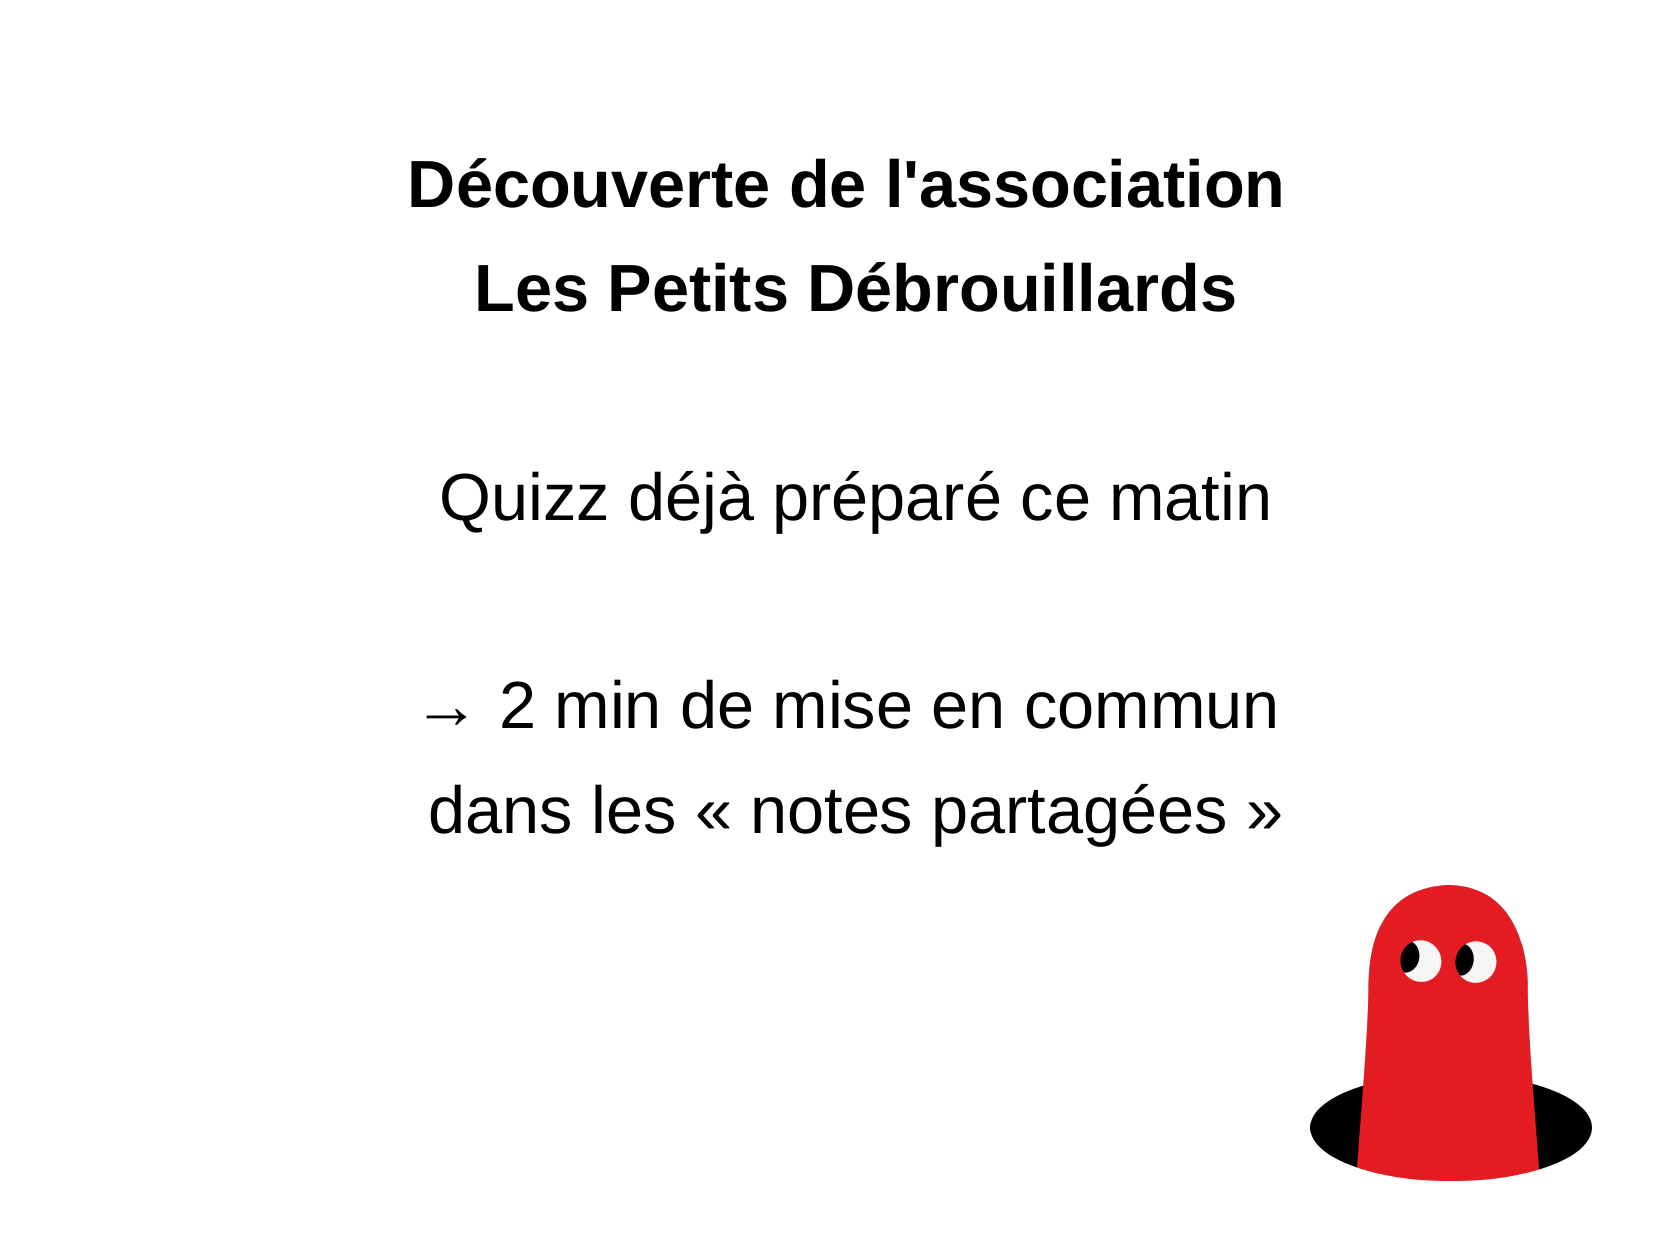

# Découverte de l'association
Les Petits Débrouillards
Quizz déjà préparé ce matin
→ 2 min de mise en commun
dans les « notes partagées »